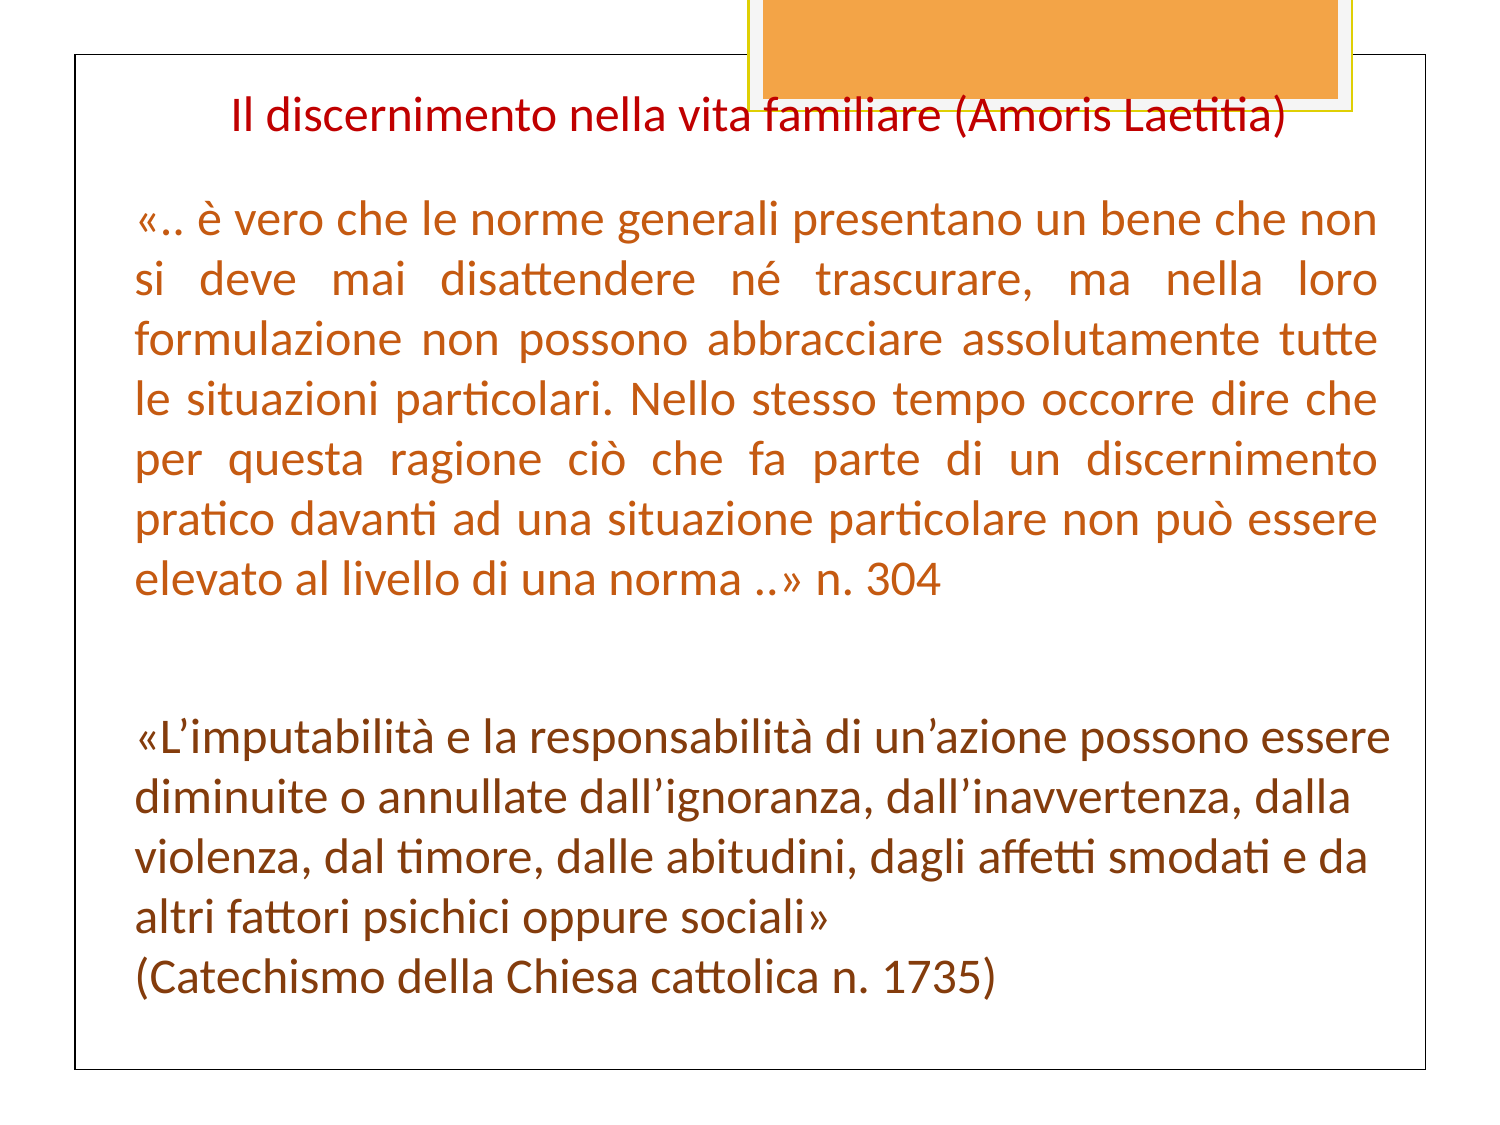

Il discernimento nella vita familiare (Amoris Laetitia)
«.. è vero che le norme generali presentano un bene che non si deve mai disattendere né trascurare, ma nella loro formulazione non possono abbracciare assolutamente tutte le situazioni particolari. Nello stesso tempo occorre dire che per questa ragione ciò che fa parte di un discernimento pratico davanti ad una situazione particolare non può essere elevato al livello di una norma ..» n. 304
«L’imputabilità e la responsabilità di un’azione possono essere diminuite o annullate dall’ignoranza, dall’inavvertenza, dalla violenza, dal timore, dalle abitudini, dagli affetti smodati e da altri fattori psichici oppure sociali»
(Catechismo della Chiesa cattolica n. 1735)